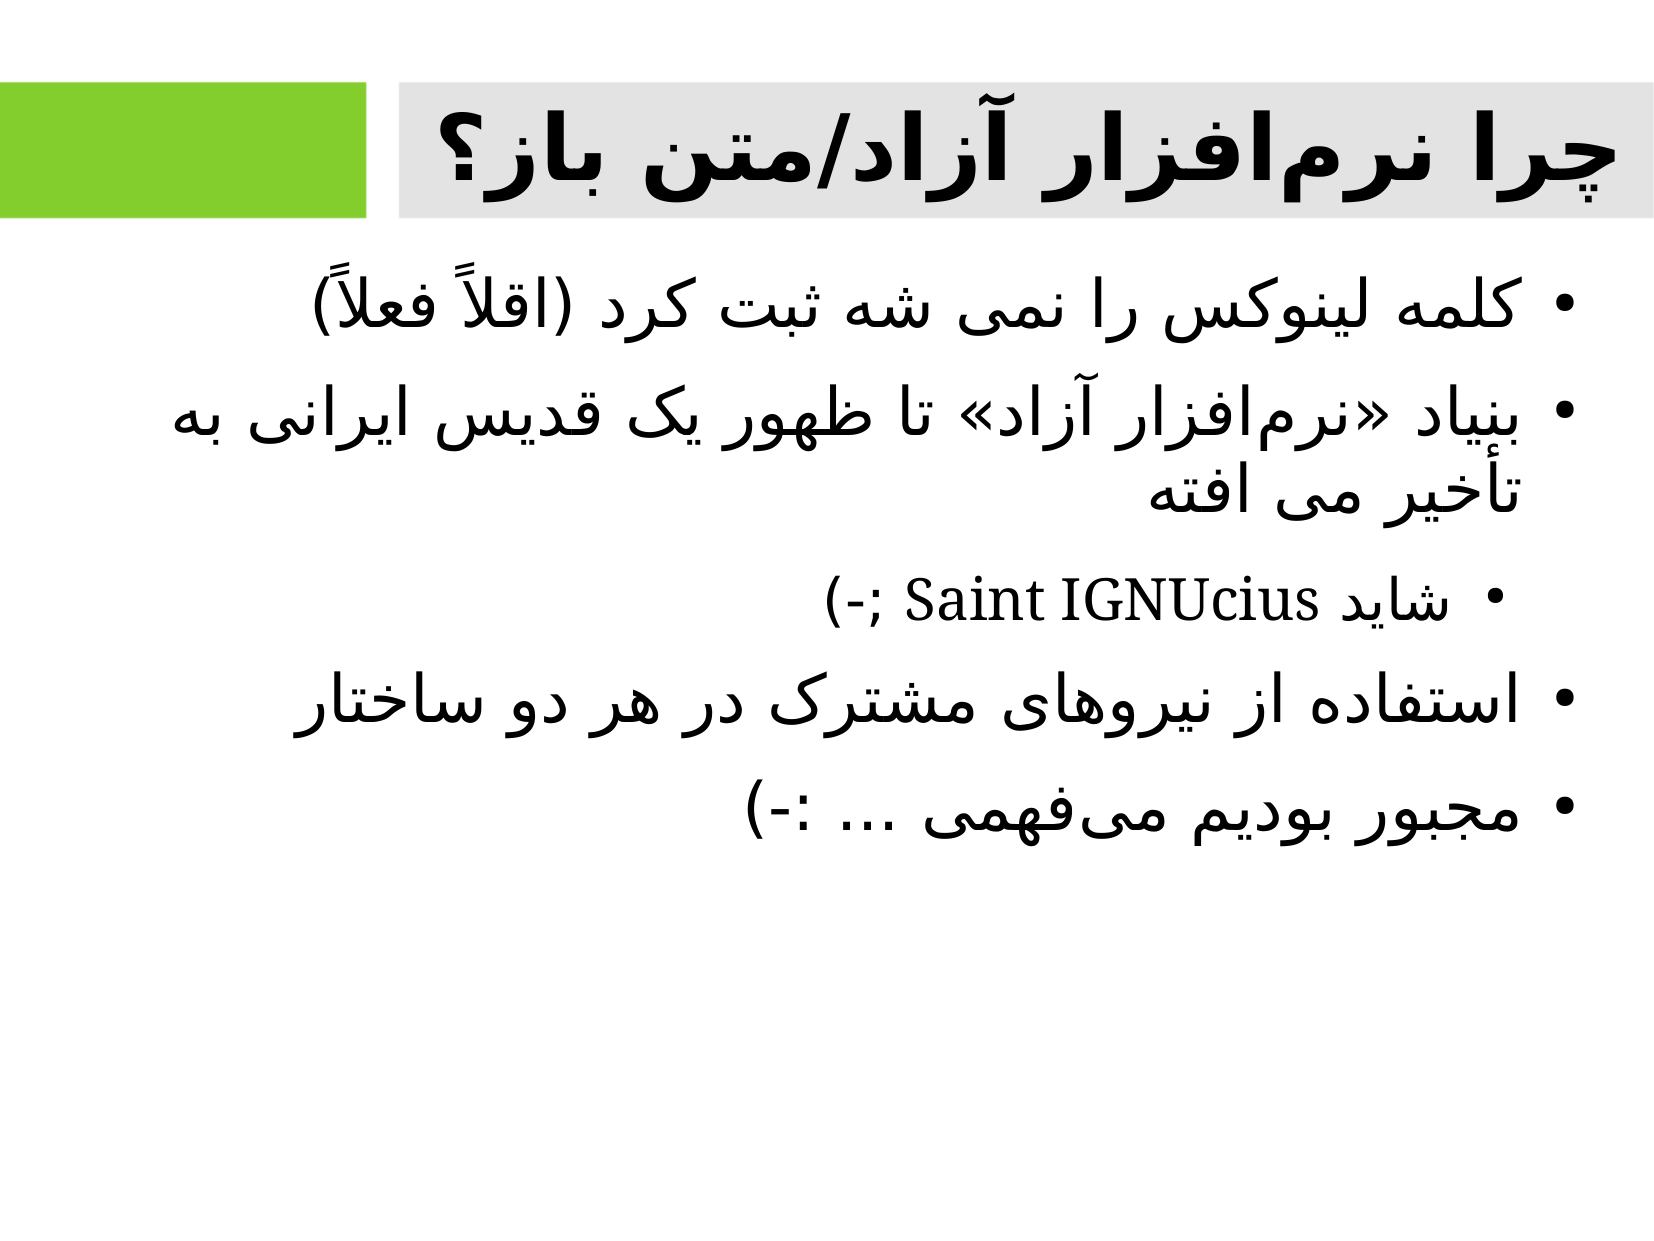

# چرا نرم‌افزار آزاد/متن باز؟
کلمه لینوکس را نمی شه ثبت کرد (اقلاً فعلاً)
بنیاد «نرم‌افزار آزاد» تا ظهور یک قدیس ایرانی به تأخیر می افته
شاید Saint IGNUcius ;-)
استفاده از نیروهای مشترک در هر دو ساختار
مجبور بودیم می‌فهمی ... :-)